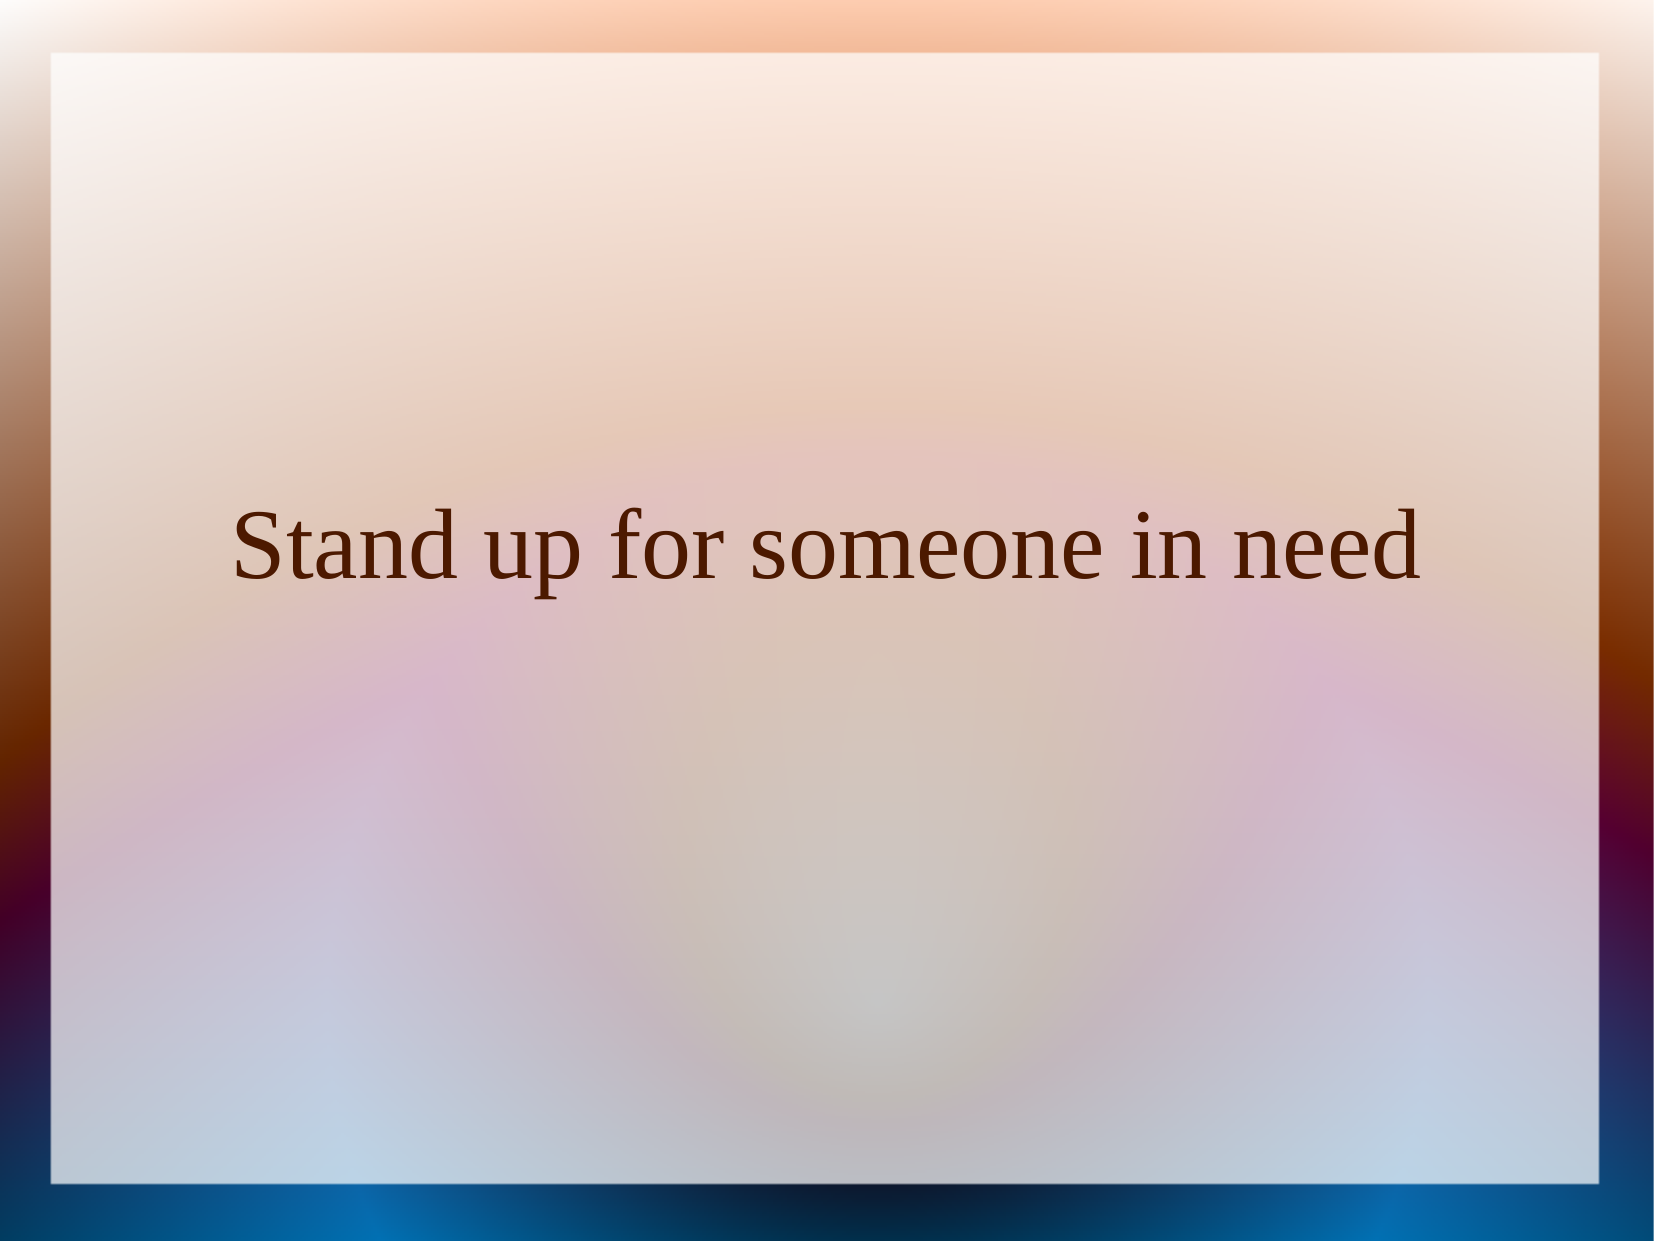

# Stand up for someone in need